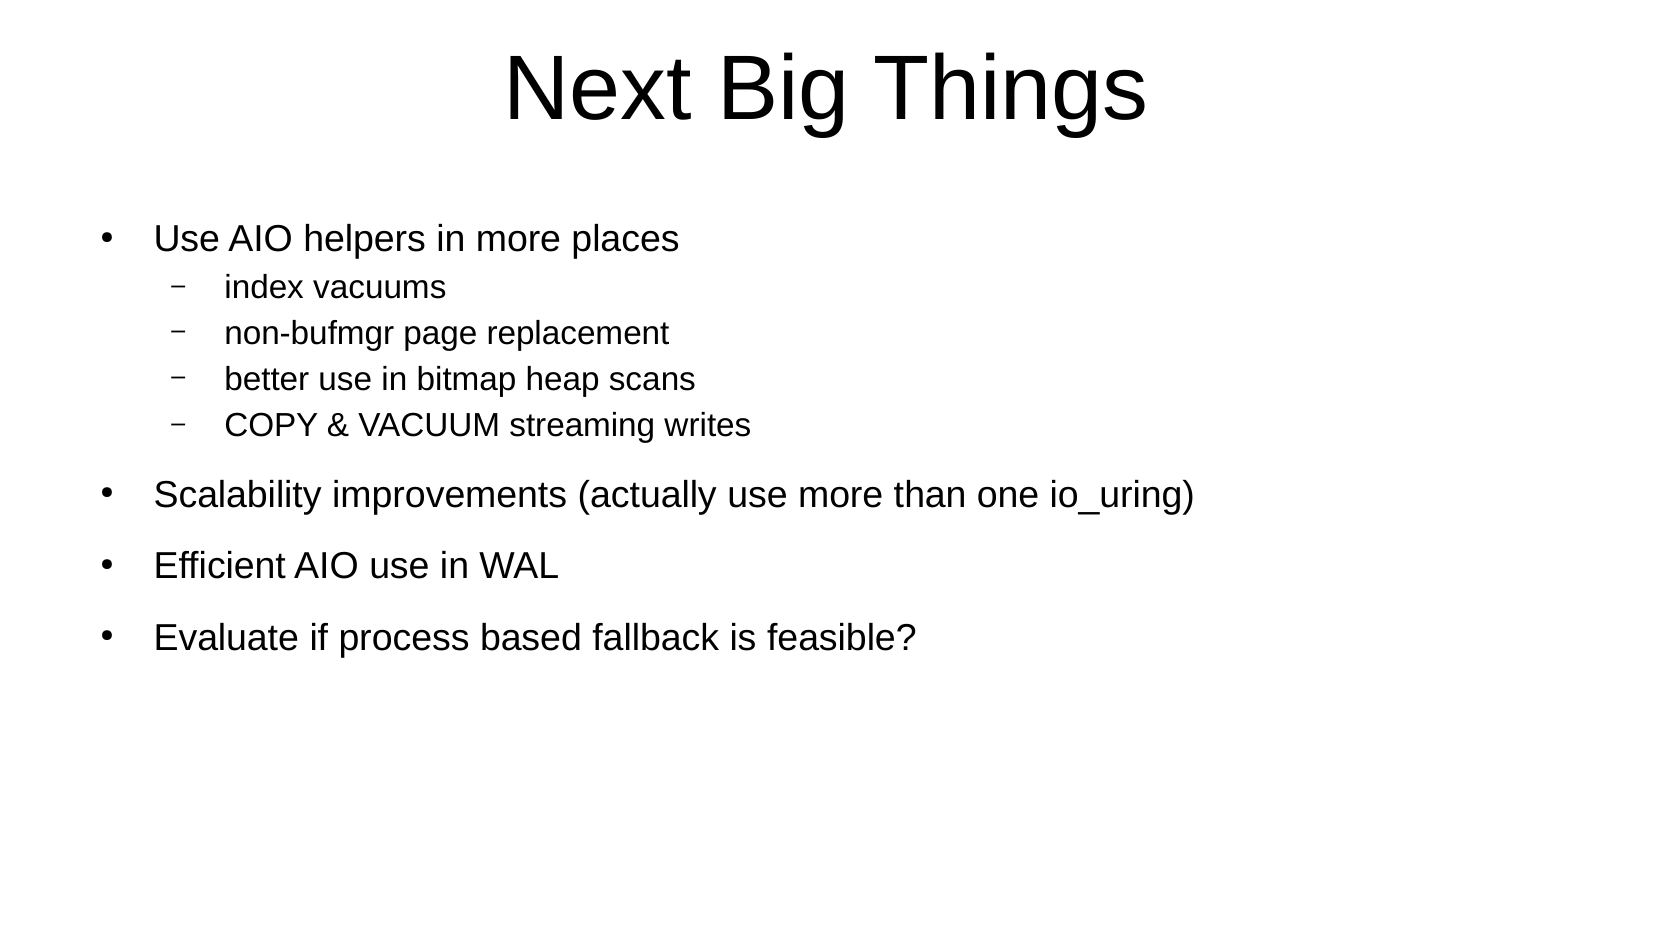

# Next Big Things
Use AIO helpers in more places
index vacuums
non-bufmgr page replacement
better use in bitmap heap scans
COPY & VACUUM streaming writes
Scalability improvements (actually use more than one io_uring)
Efficient AIO use in WAL
Evaluate if process based fallback is feasible?